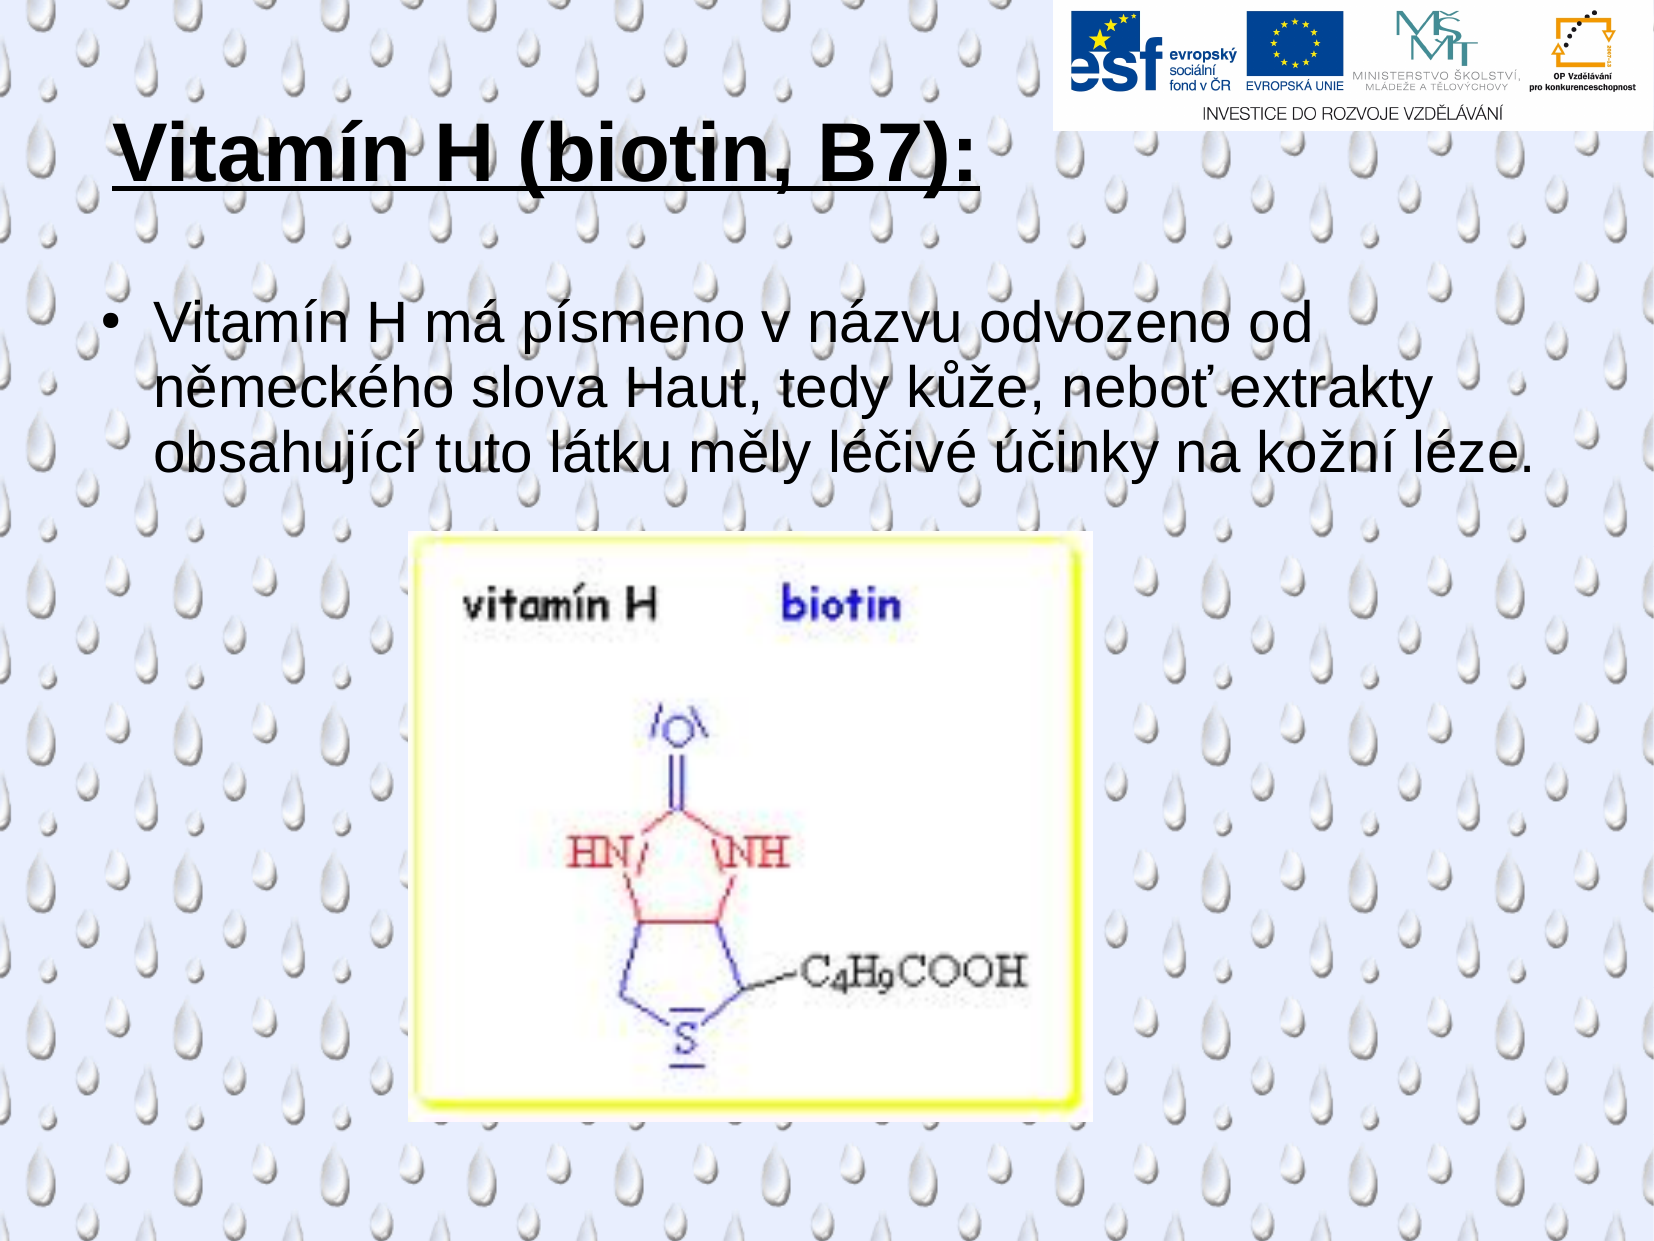

# Vitamín H (biotin, B7):
Vitamín H má písmeno v názvu odvozeno od německého slova Haut, tedy kůže, neboť extrakty obsahující tuto látku měly léčivé účinky na kožní léze.